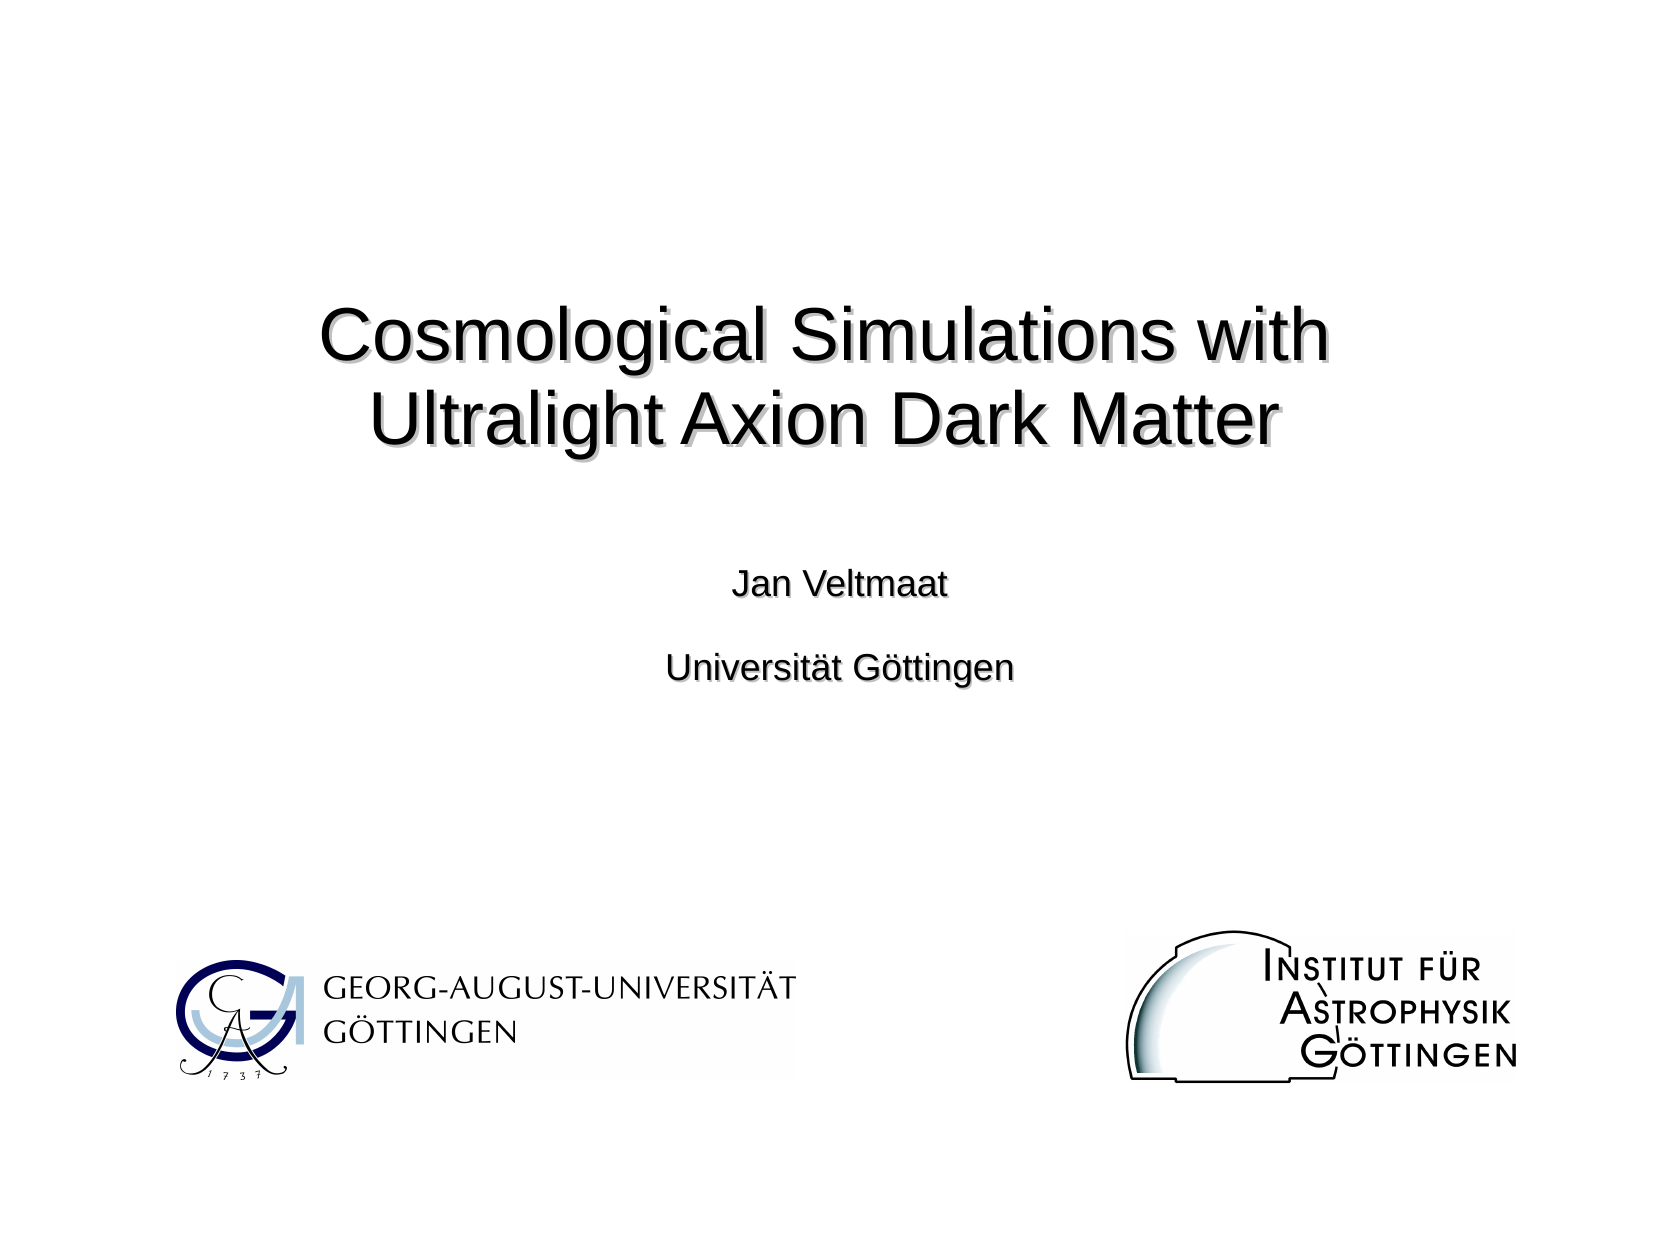

Cosmological Simulations with
Ultralight Axion Dark Matter
Jan Veltmaat
Universität Göttingen